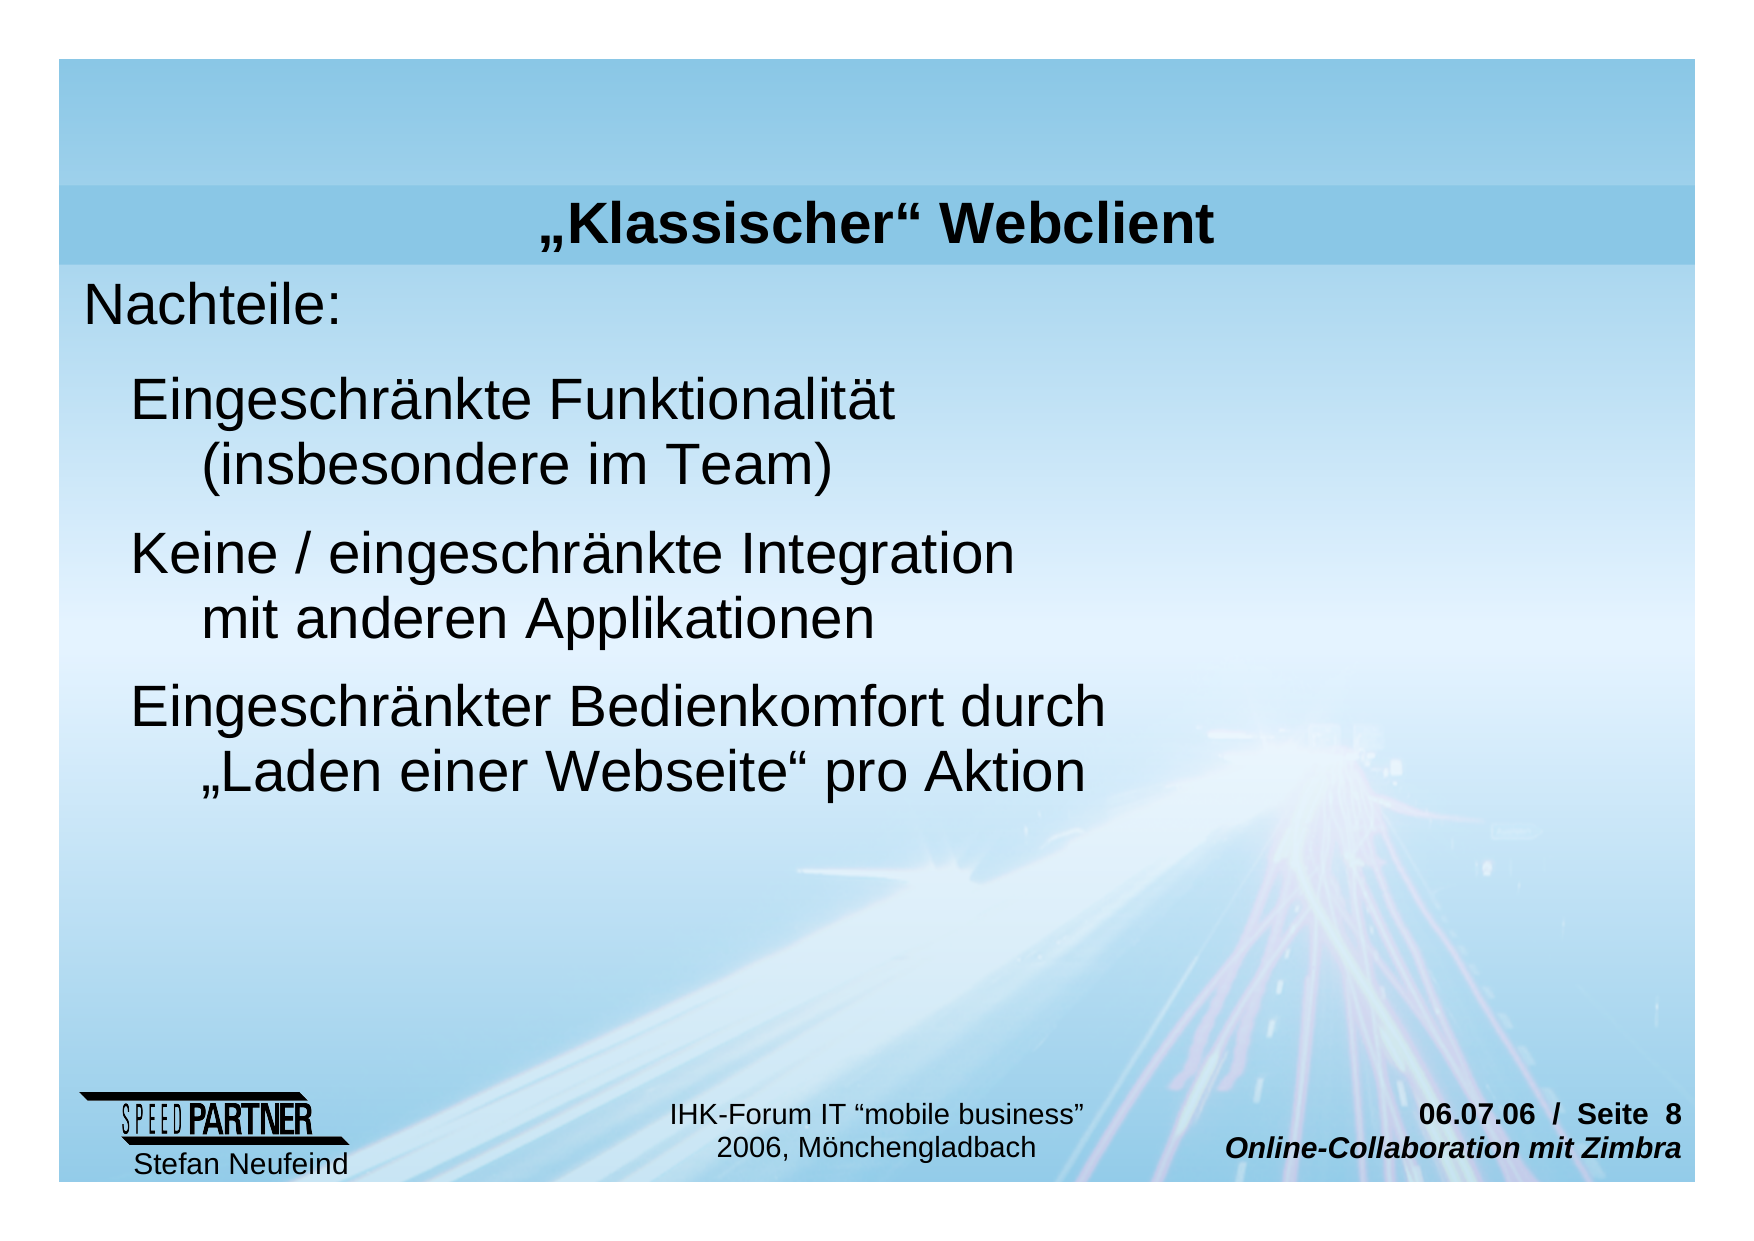

# „Klassischer“ Webclient
Nachteile:
Eingeschränkte Funktionalität
(insbesondere im Team)
Keine / eingeschränkte Integration
mit anderen Applikationen
Eingeschränkter Bedienkomfort durch
„Laden einer Webseite“ pro Aktion